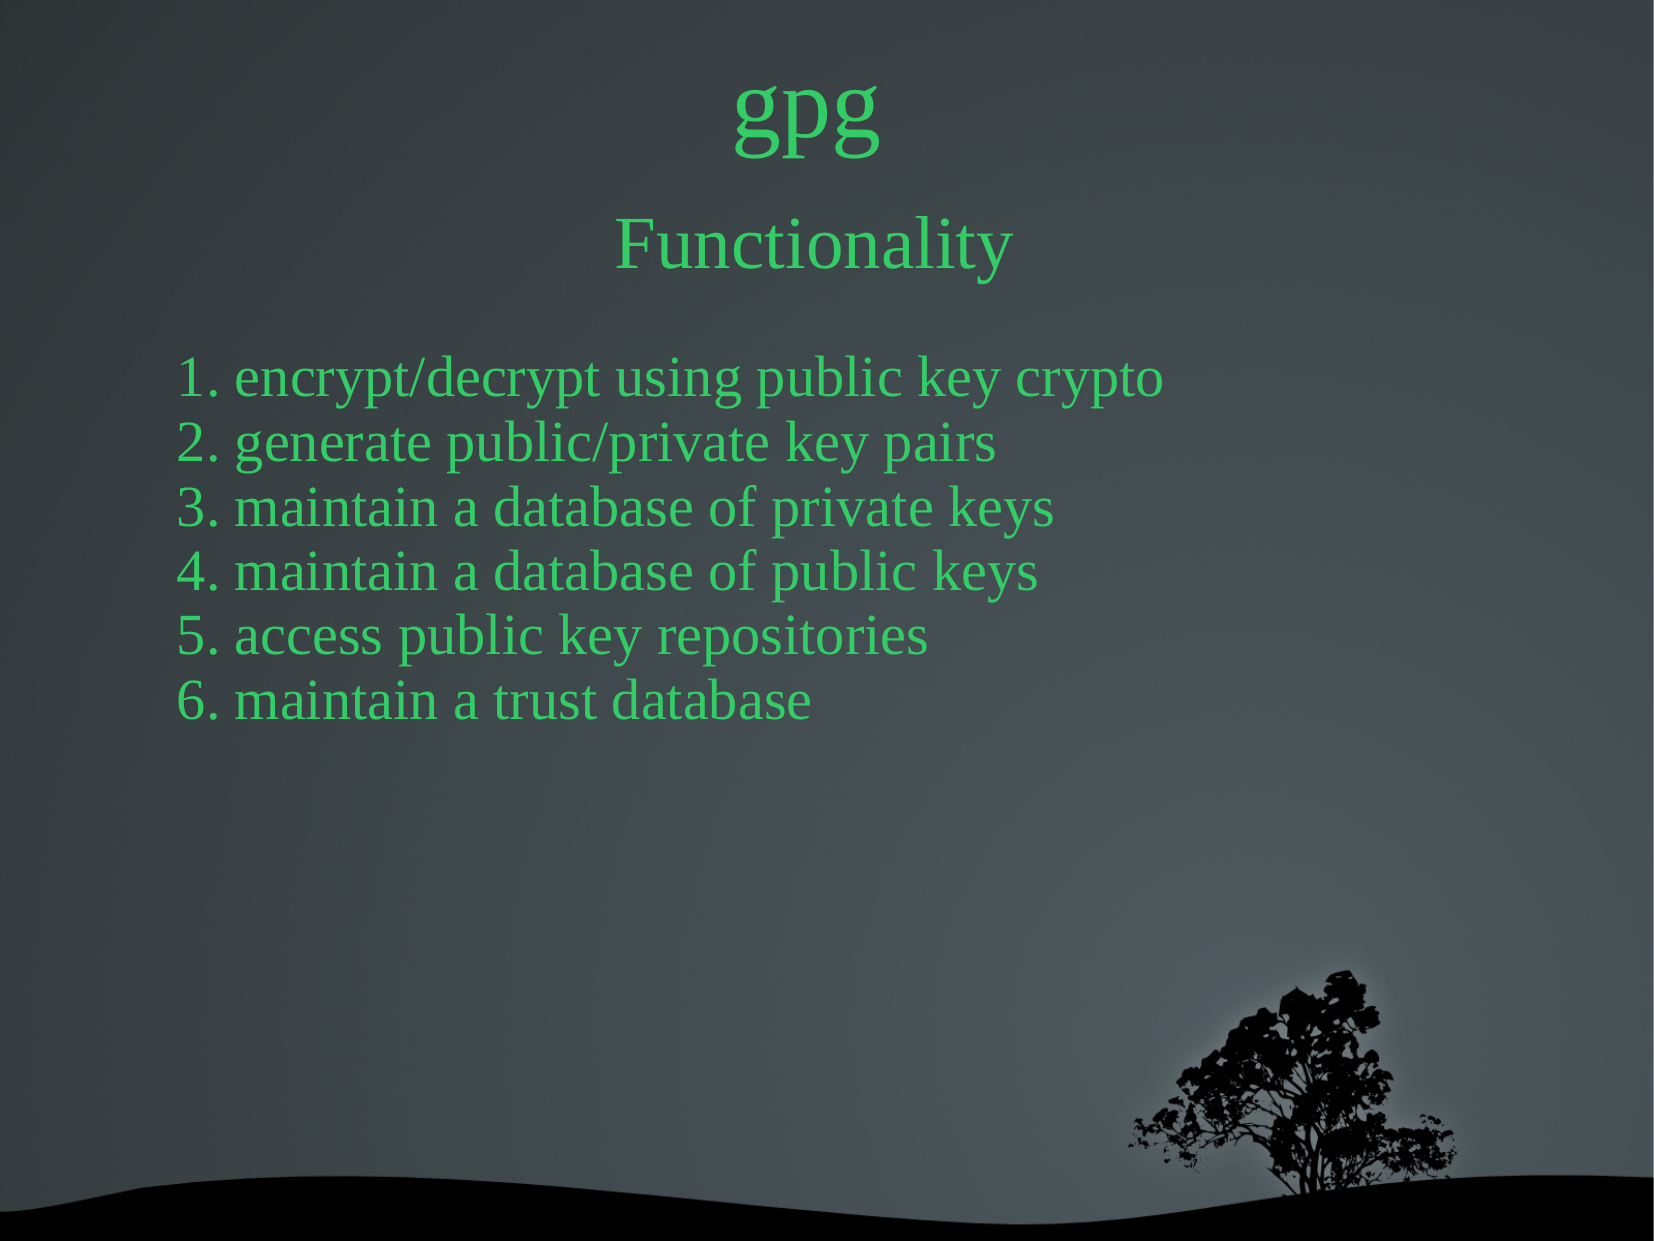

gpg
Functionality
1. encrypt/decrypt using public key crypto
2. generate public/private key pairs
3. maintain a database of private keys
4. maintain a database of public keys
5. access public key repositories
6. maintain a trust database